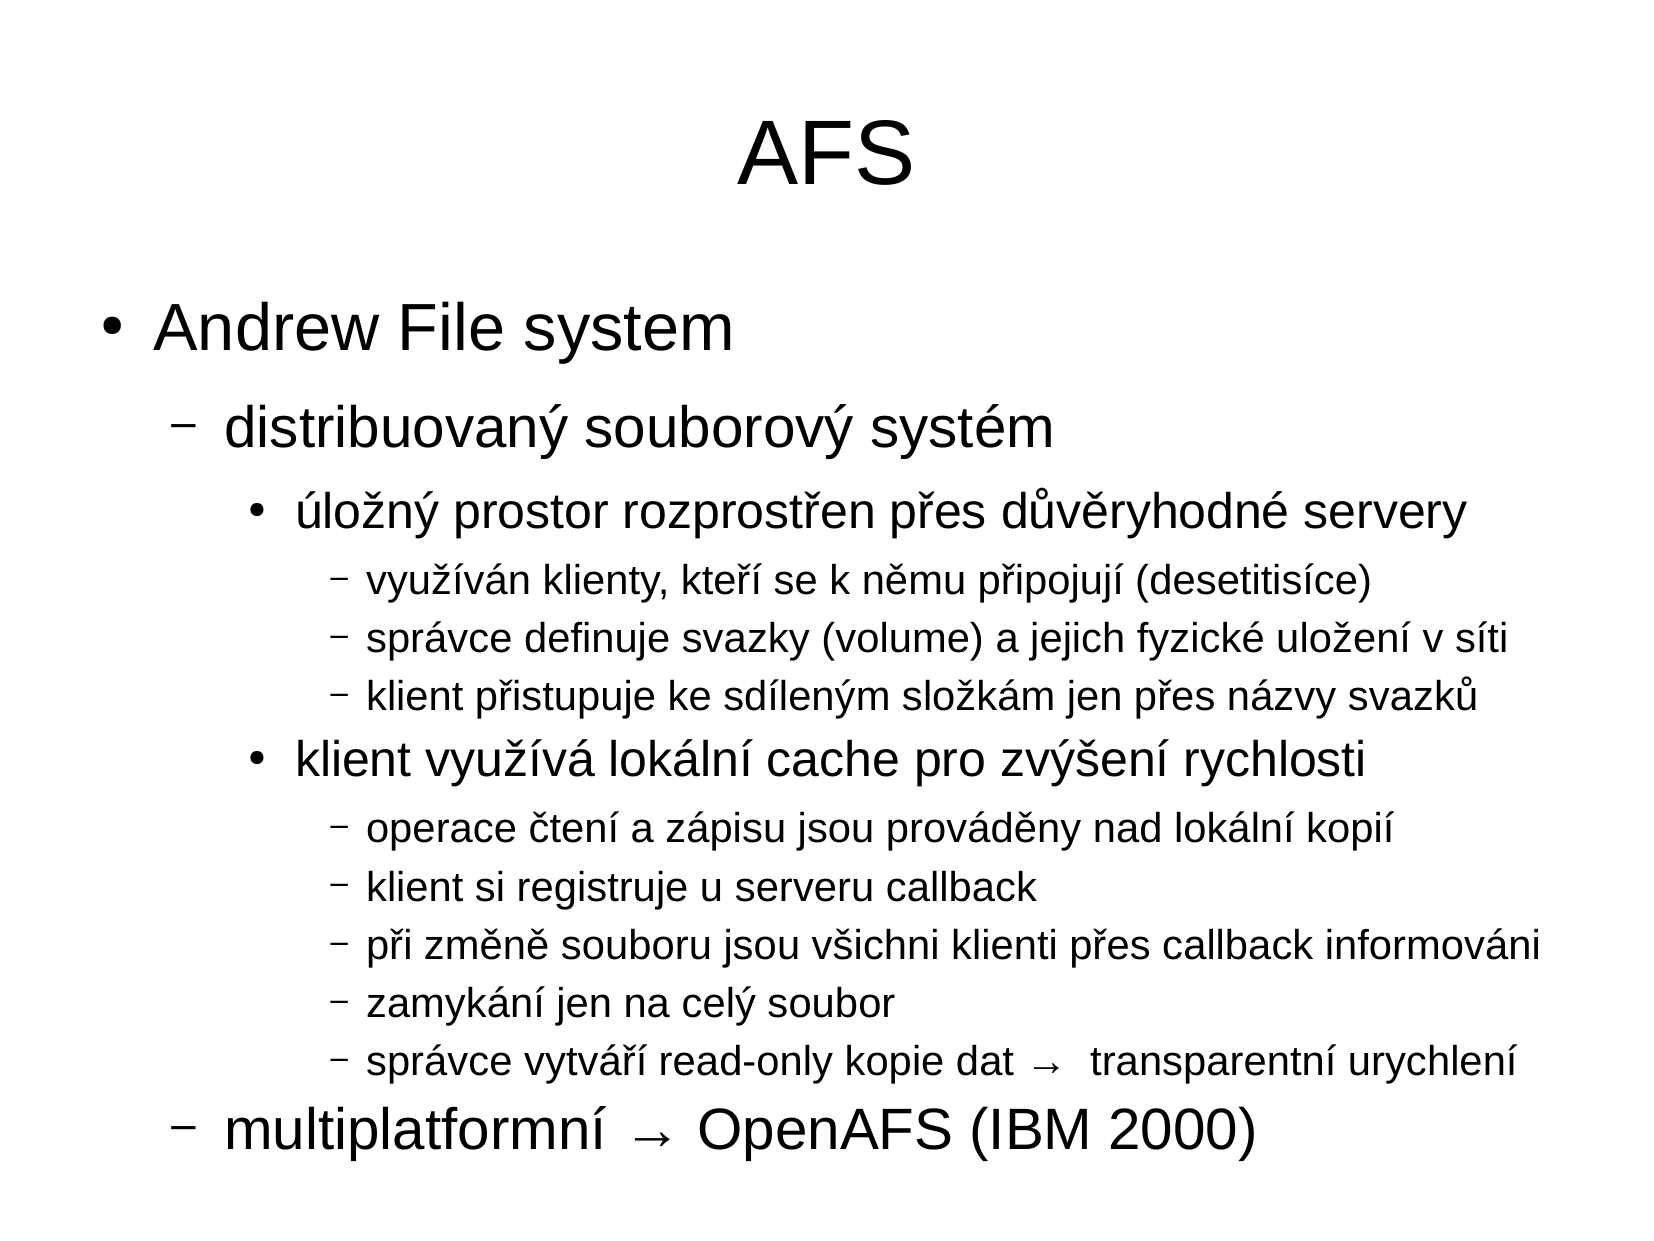

# AFS
Andrew File system
distribuovaný souborový systém
úložný prostor rozprostřen přes důvěryhodné servery
využíván klienty, kteří se k němu připojují (desetitisíce)
správce definuje svazky (volume) a jejich fyzické uložení v síti
klient přistupuje ke sdíleným složkám jen přes názvy svazků
klient využívá lokální cache pro zvýšení rychlosti
operace čtení a zápisu jsou prováděny nad lokální kopií
klient si registruje u serveru callback
při změně souboru jsou všichni klienti přes callback informováni
zamykání jen na celý soubor
správce vytváří read-only kopie dat → transparentní urychlení
multiplatformní → OpenAFS (IBM 2000)